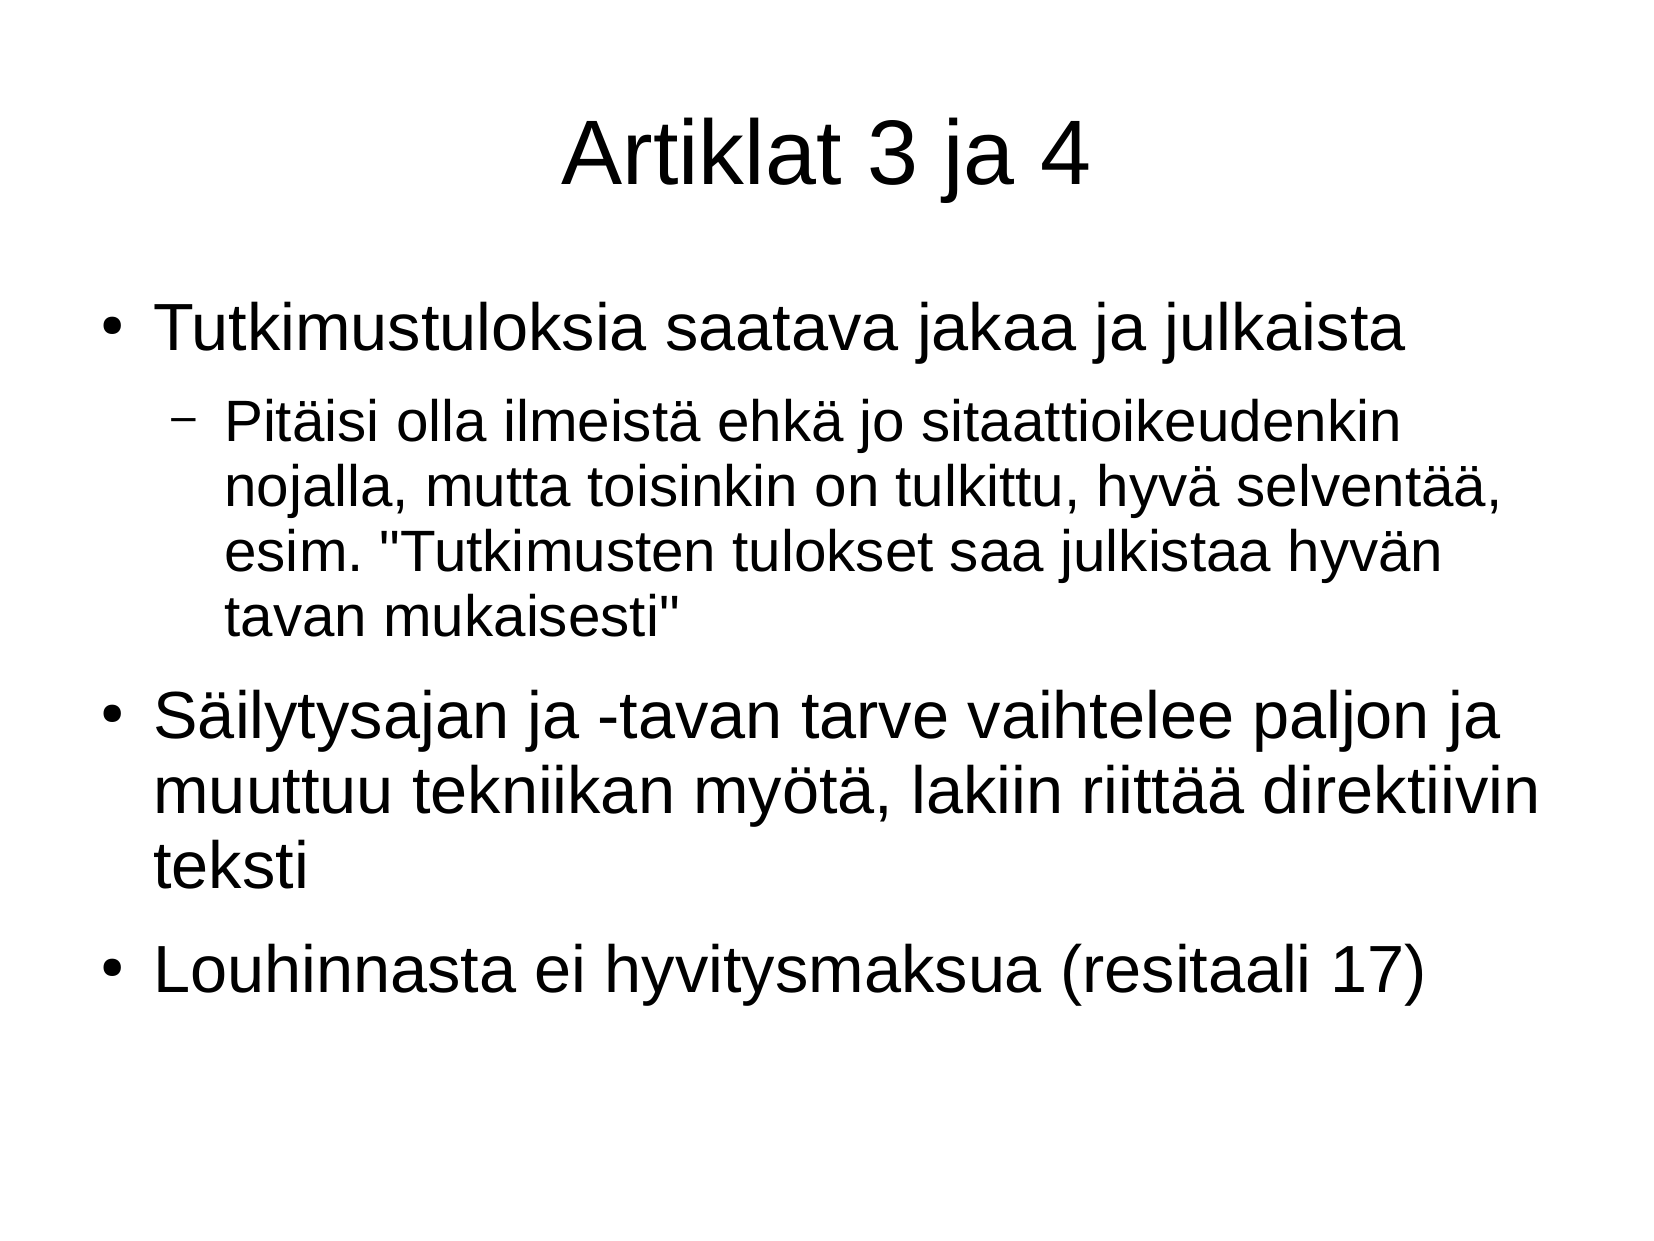

# Artiklat 3 ja 4
Tutkimustuloksia saatava jakaa ja julkaista
Pitäisi olla ilmeistä ehkä jo sitaattioikeudenkin nojalla, mutta toisinkin on tulkittu, hyvä selventää, esim. "Tutkimusten tulokset saa julkistaa hyvän tavan mukaisesti"
Säilytysajan ja -tavan tarve vaihtelee paljon ja muuttuu tekniikan myötä, lakiin riittää direktiivin teksti
Louhinnasta ei hyvitysmaksua (resitaali 17)